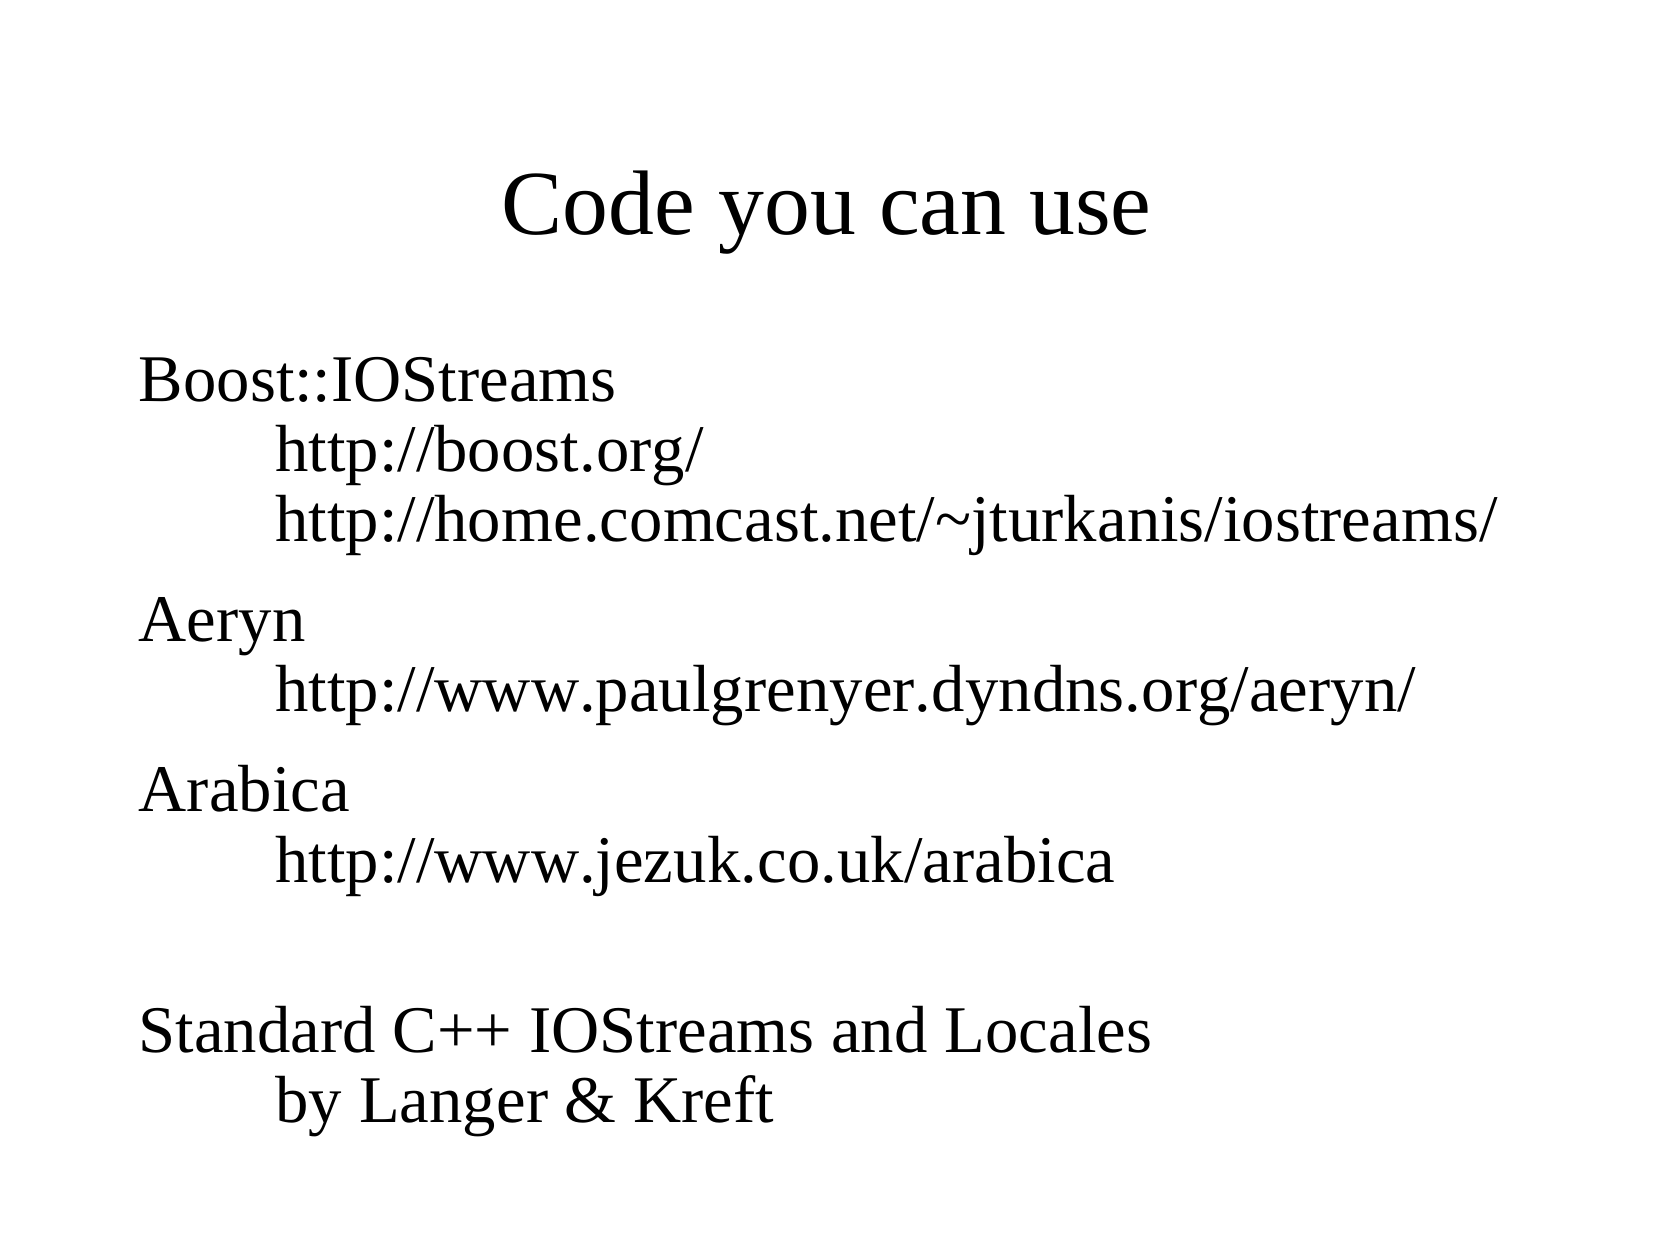

# Code you can use
Boost::IOStreams
 http://boost.org/
 http://home.comcast.net/~jturkanis/iostreams/
Aeryn
 http://www.paulgrenyer.dyndns.org/aeryn/
Arabica
 http://www.jezuk.co.uk/arabica
Standard C++ IOStreams and Locales
 by Langer & Kreft